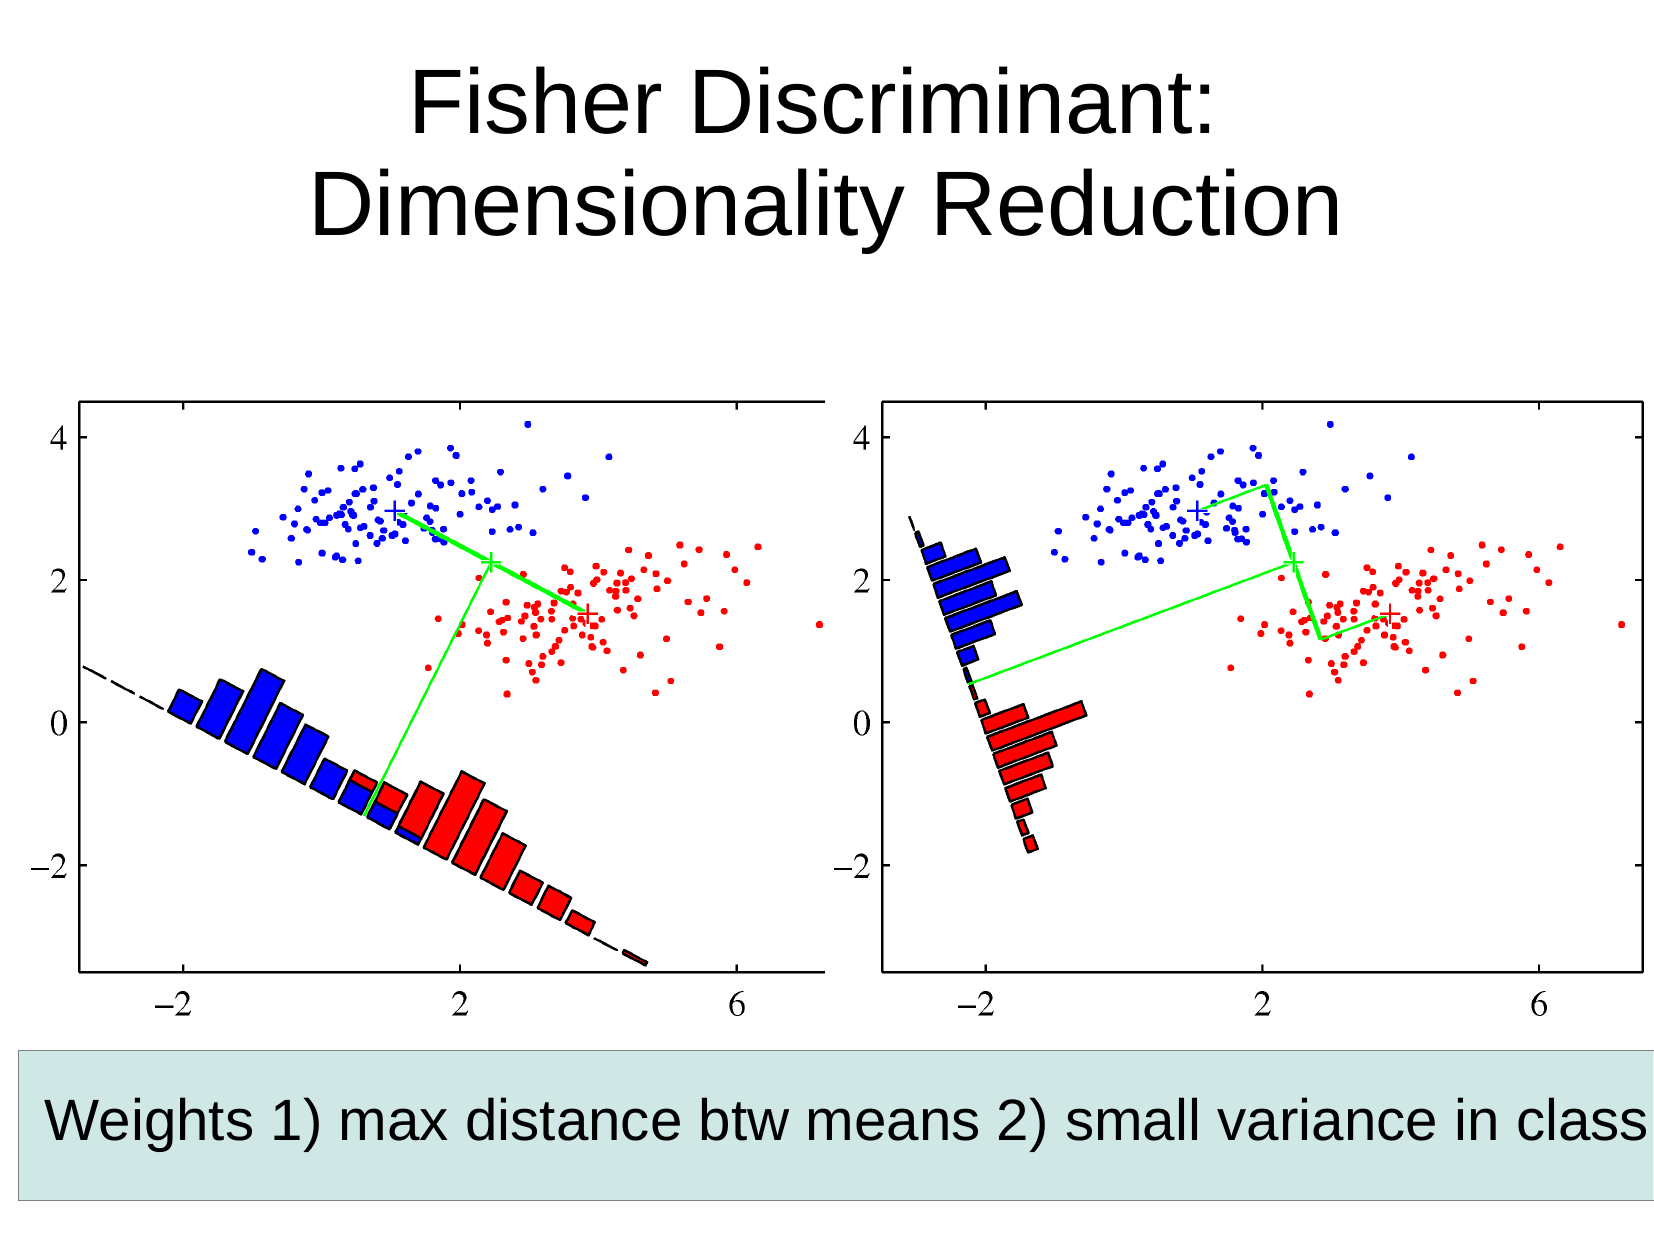

# Fisher Discriminant: Dimensionality Reduction
Weights 1) max distance btw means 2) small variance in class